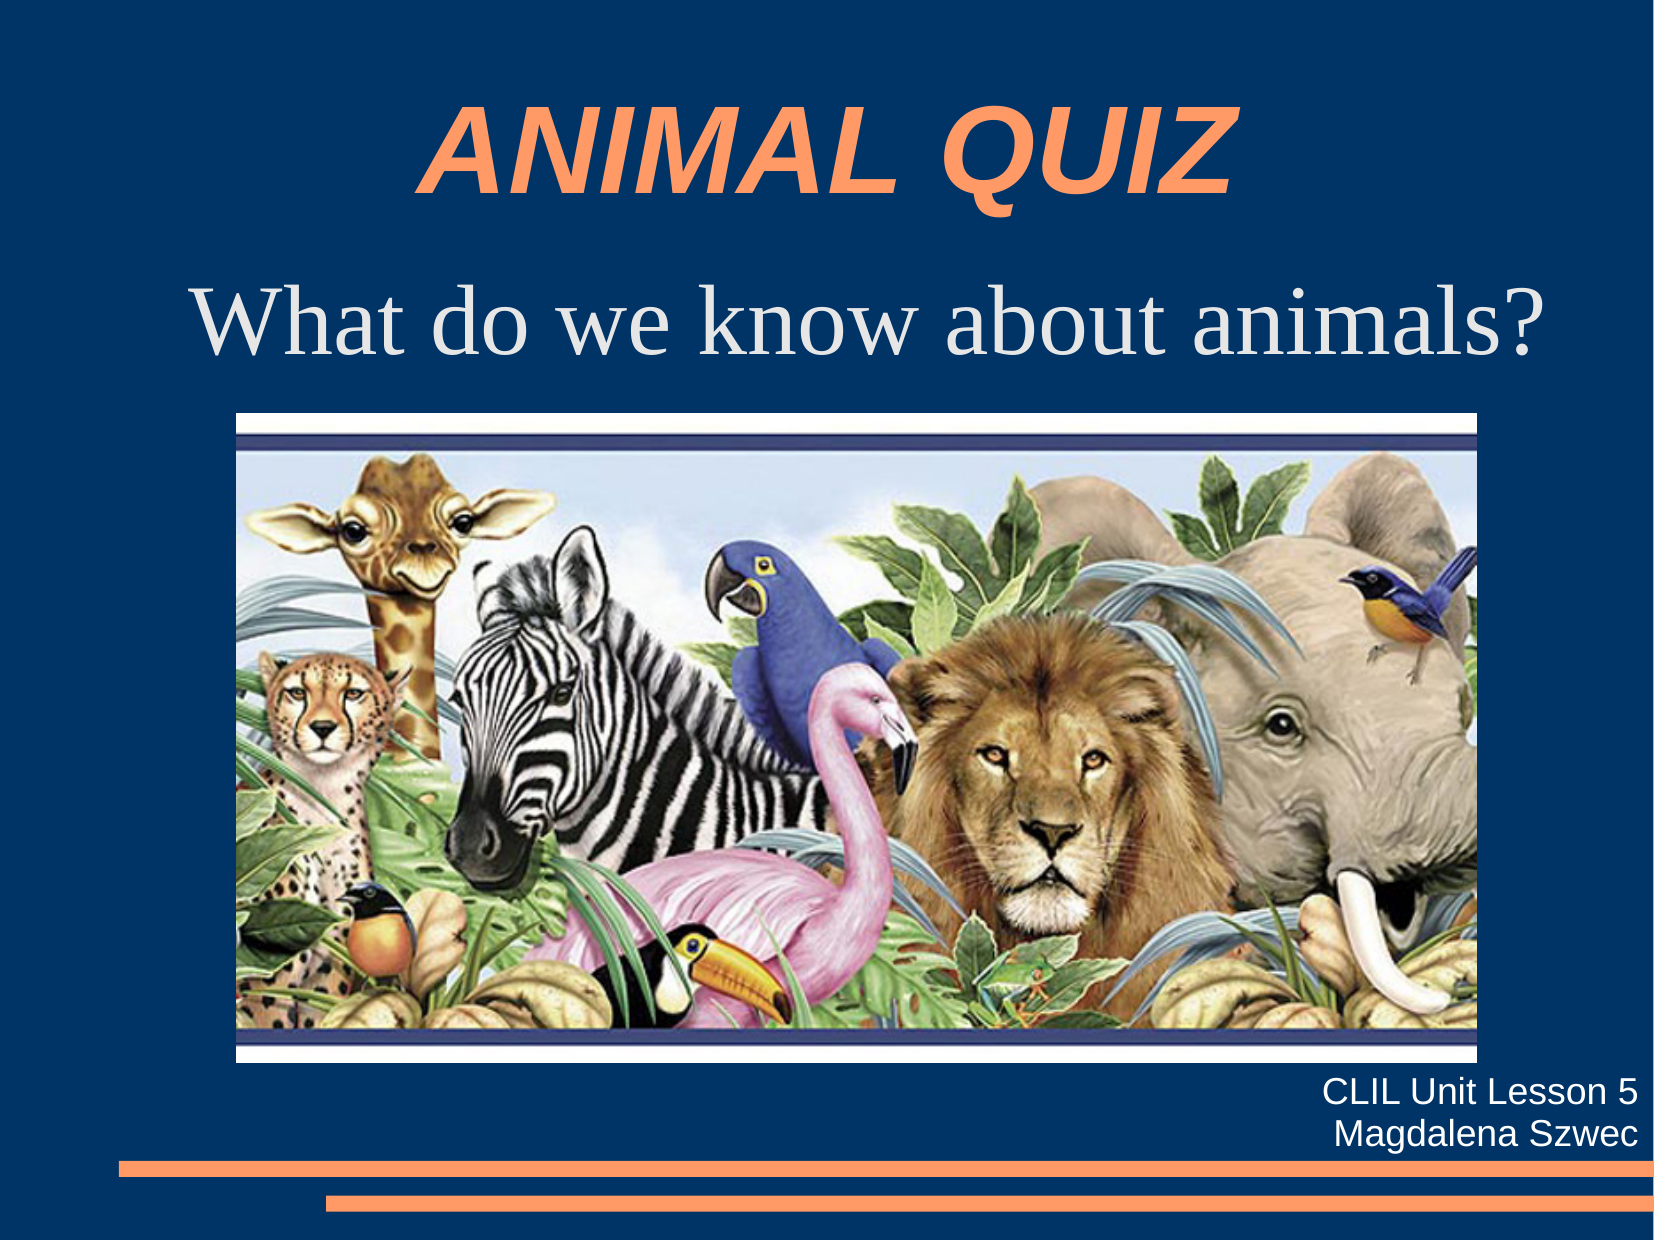

# ANIMAL QUIZ
What do we know about animals?
CLIL Unit Lesson 5
Magdalena Szwec